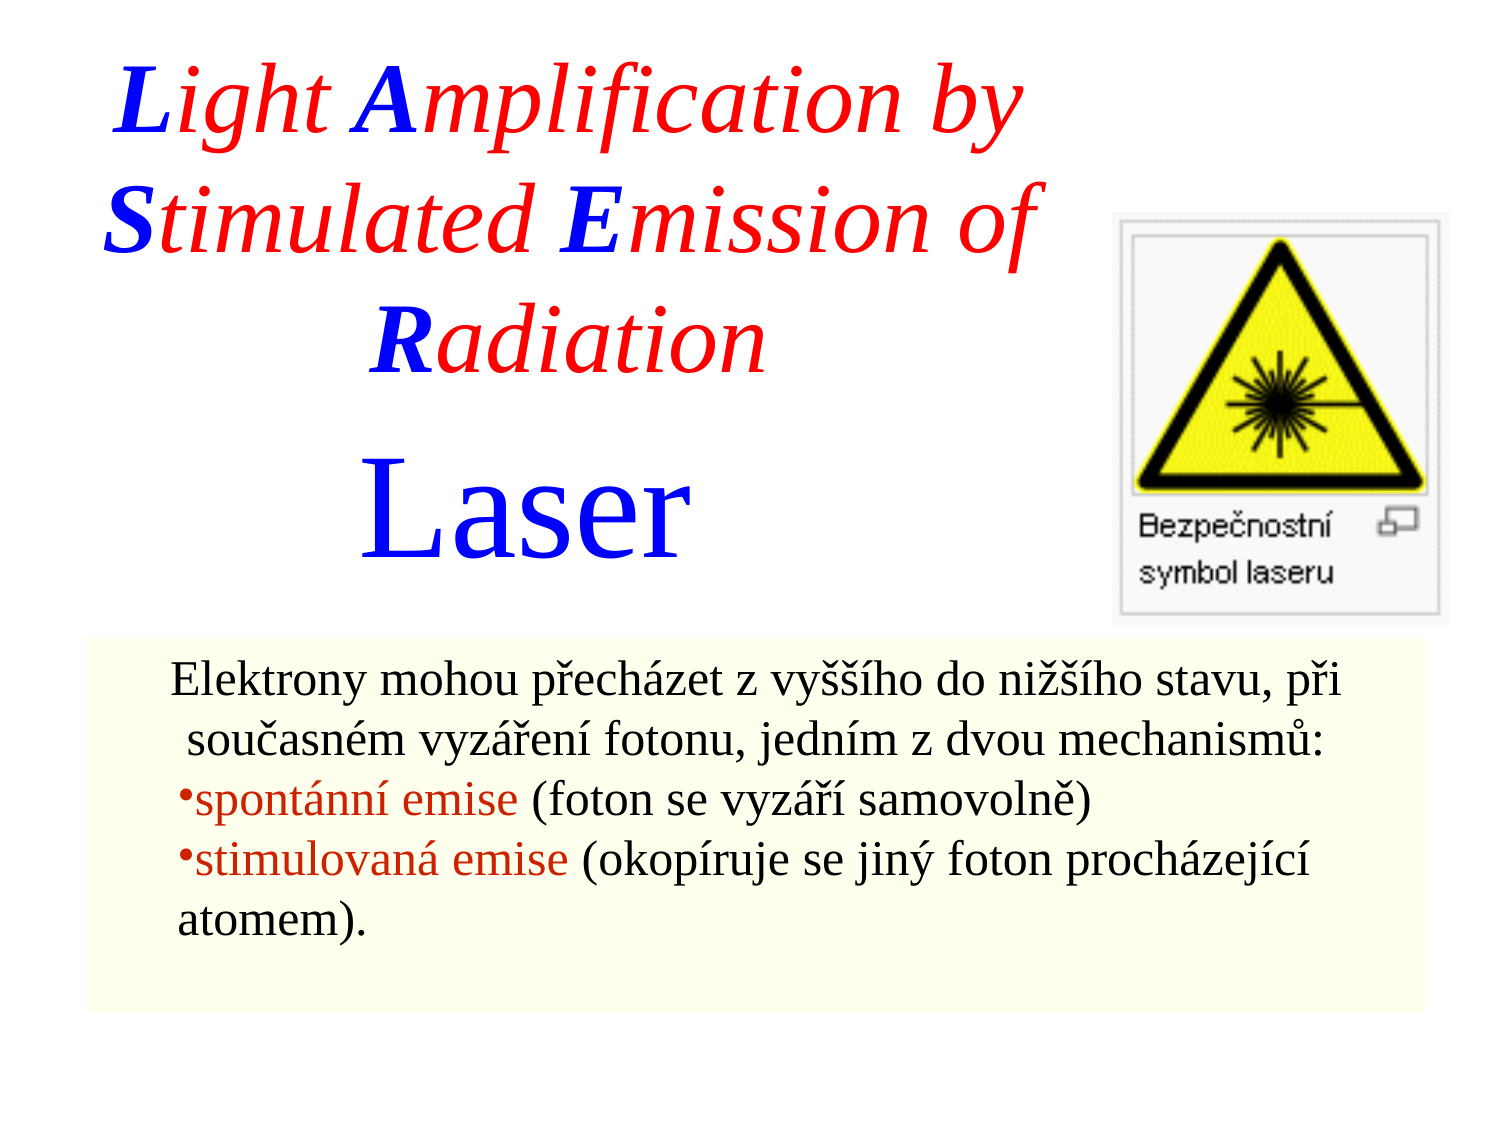

Light Amplification by Stimulated Emission of Radiation
Laser
Elektrony mohou přecházet z vyššího do nižšího stavu, při současném vyzáření fotonu, jedním z dvou mechanismů:
spontánní emise (foton se vyzáří samovolně)
stimulovaná emise (okopíruje se jiný foton procházející atomem).